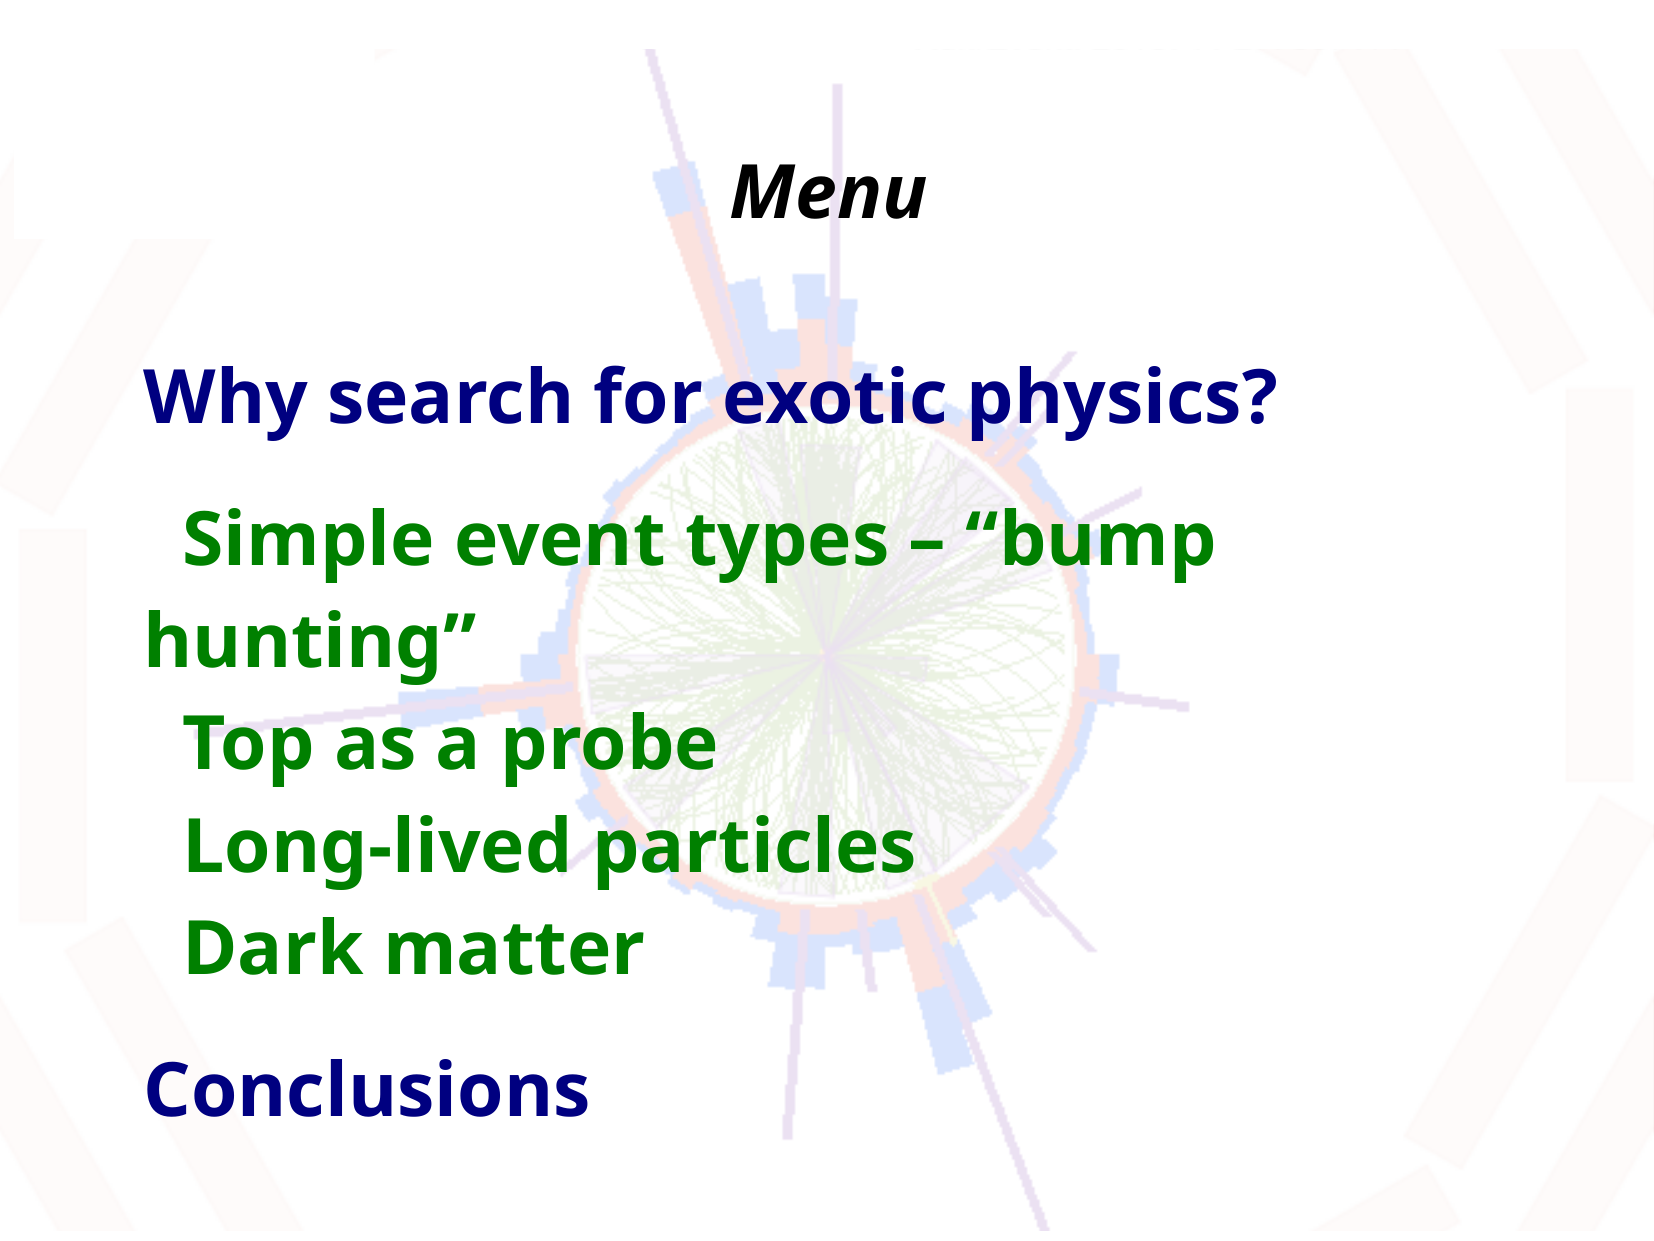

Menu
Why search for exotic physics?
 Simple event types – “bump hunting”
 Top as a probe
 Long-lived particles
 Dark matter
Conclusions